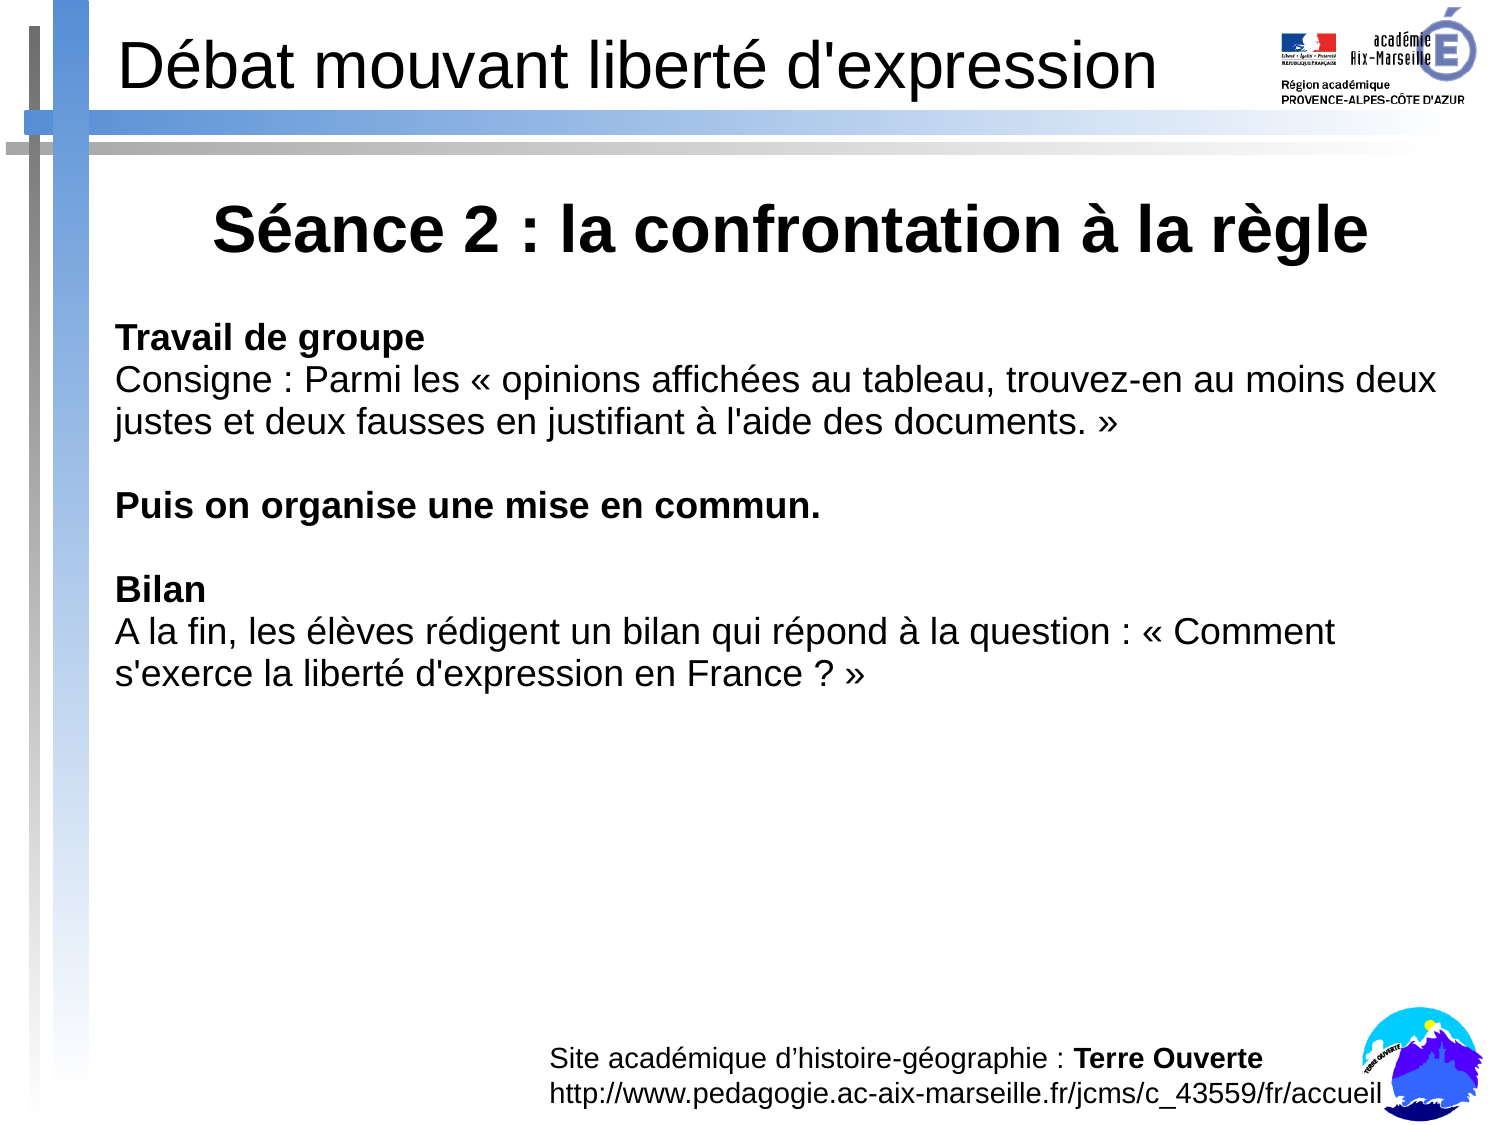

Débat mouvant liberté d'expression
Séance 2 : la confrontation à la règle
Travail de groupe
Consigne : Parmi les « opinions affichées au tableau, trouvez-en au moins deux justes et deux fausses en justifiant à l'aide des documents. »
Puis on organise une mise en commun.
Bilan
A la fin, les élèves rédigent un bilan qui répond à la question : « Comment s'exerce la liberté d'expression en France ? »
Site académique d’histoire-géographie : Terre Ouverte
http://www.pedagogie.ac-aix-marseille.fr/jcms/c_43559/fr/accueil